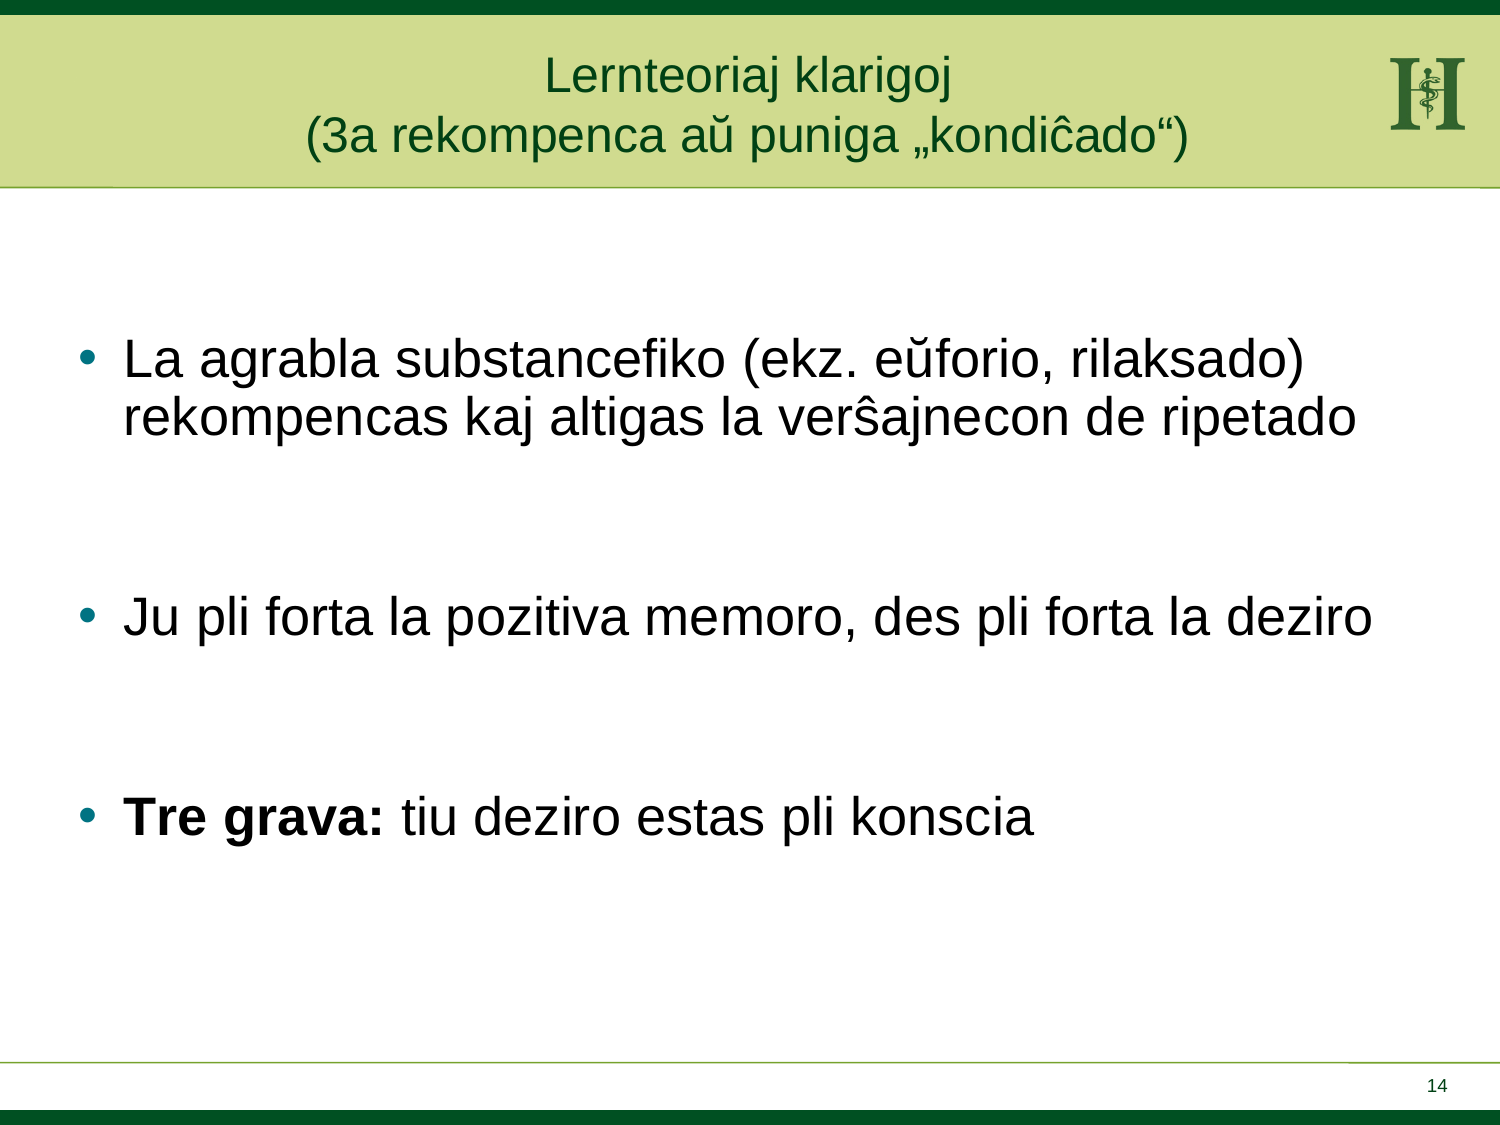

# Lernteoriaj klarigoj (3a rekompenca aŭ puniga „kondiĉado“)
La agrabla substancefiko (ekz. eŭforio, rilaksado) rekompencas kaj altigas la verŝajnecon de ripetado
Ju pli forta la pozitiva memoro, des pli forta la deziro
Tre grava: tiu deziro estas pli konscia